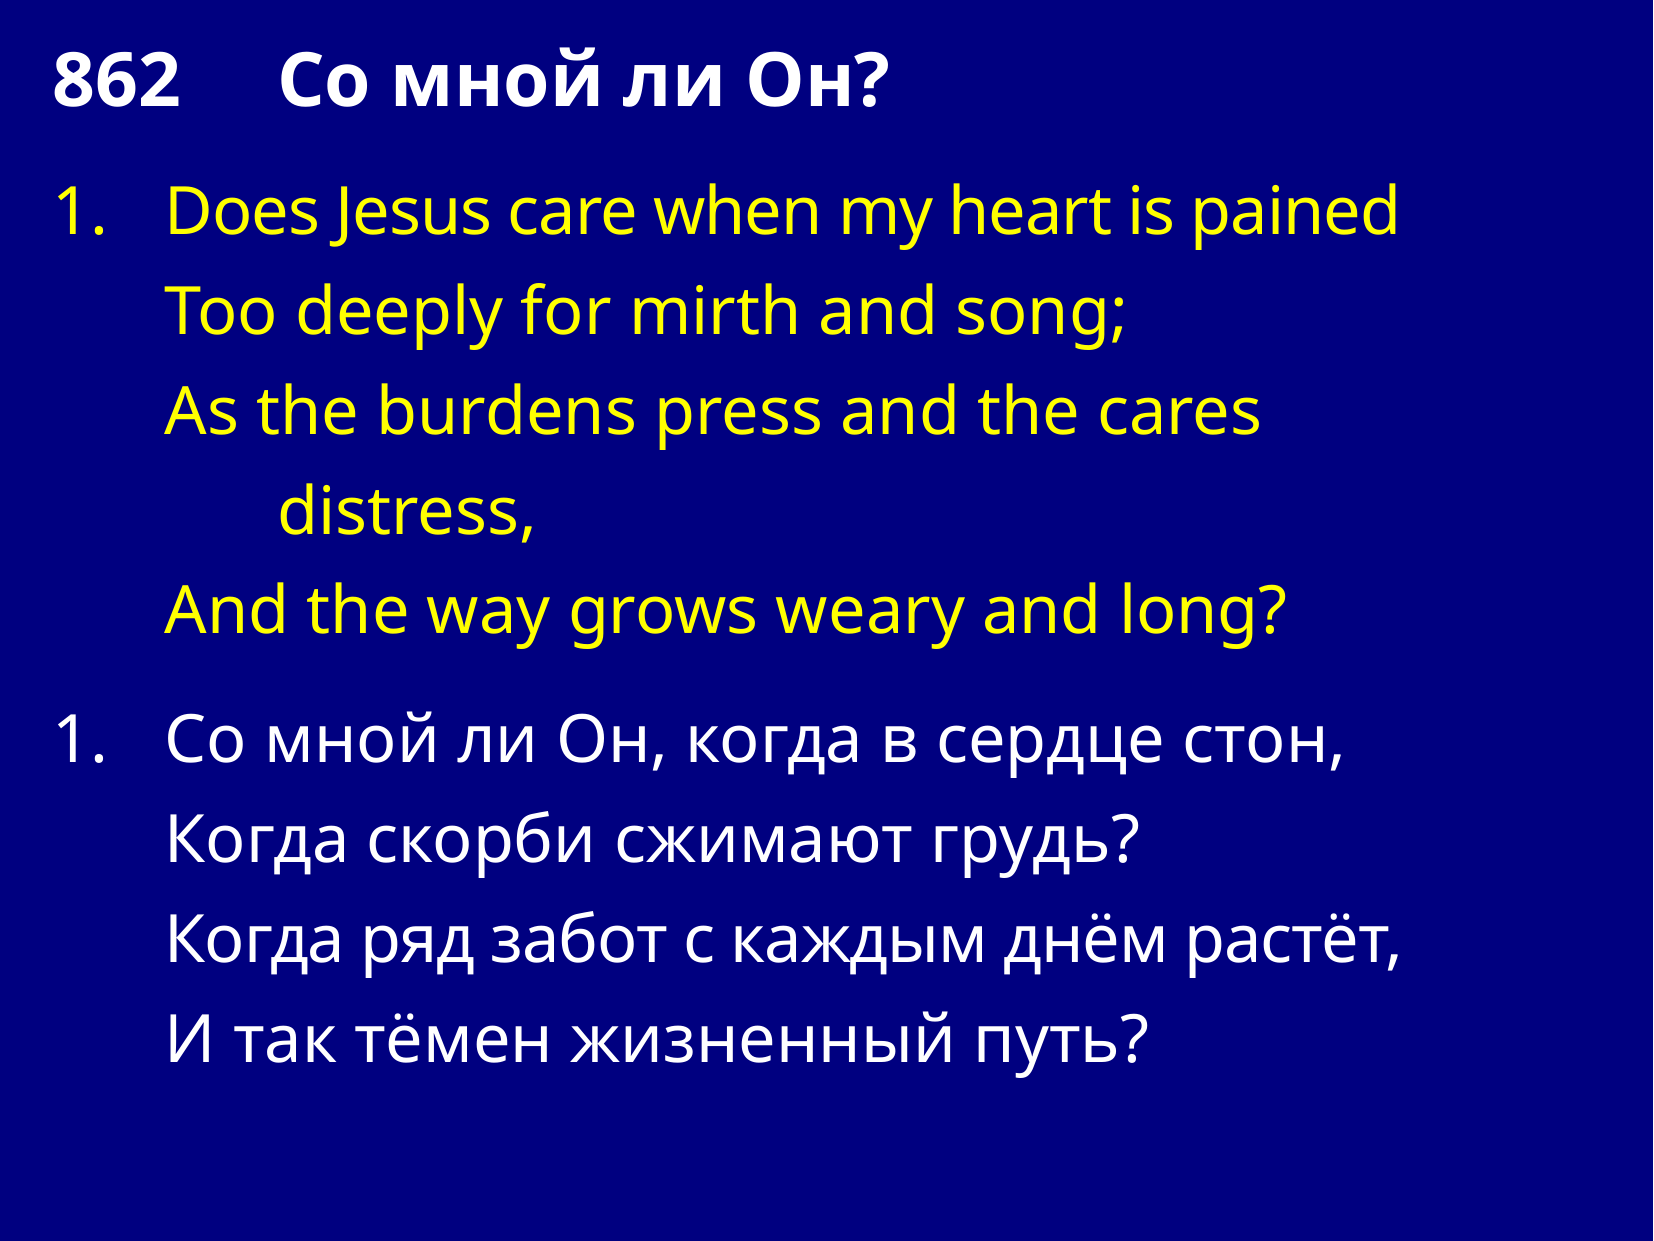

862	Со мной ли Он?
1.	Does Jesus care when my heart is pained
	Too deeply for mirth and song;
	As the burdens press and the cares
		distress,
	And the way grows weary and long?
1.	Со мной ли Он, когда в сердце стон,
	Когда скорби сжимают грудь?
	Когда ряд забот с каждым днём растёт,
	И так тёмен жизненный путь?